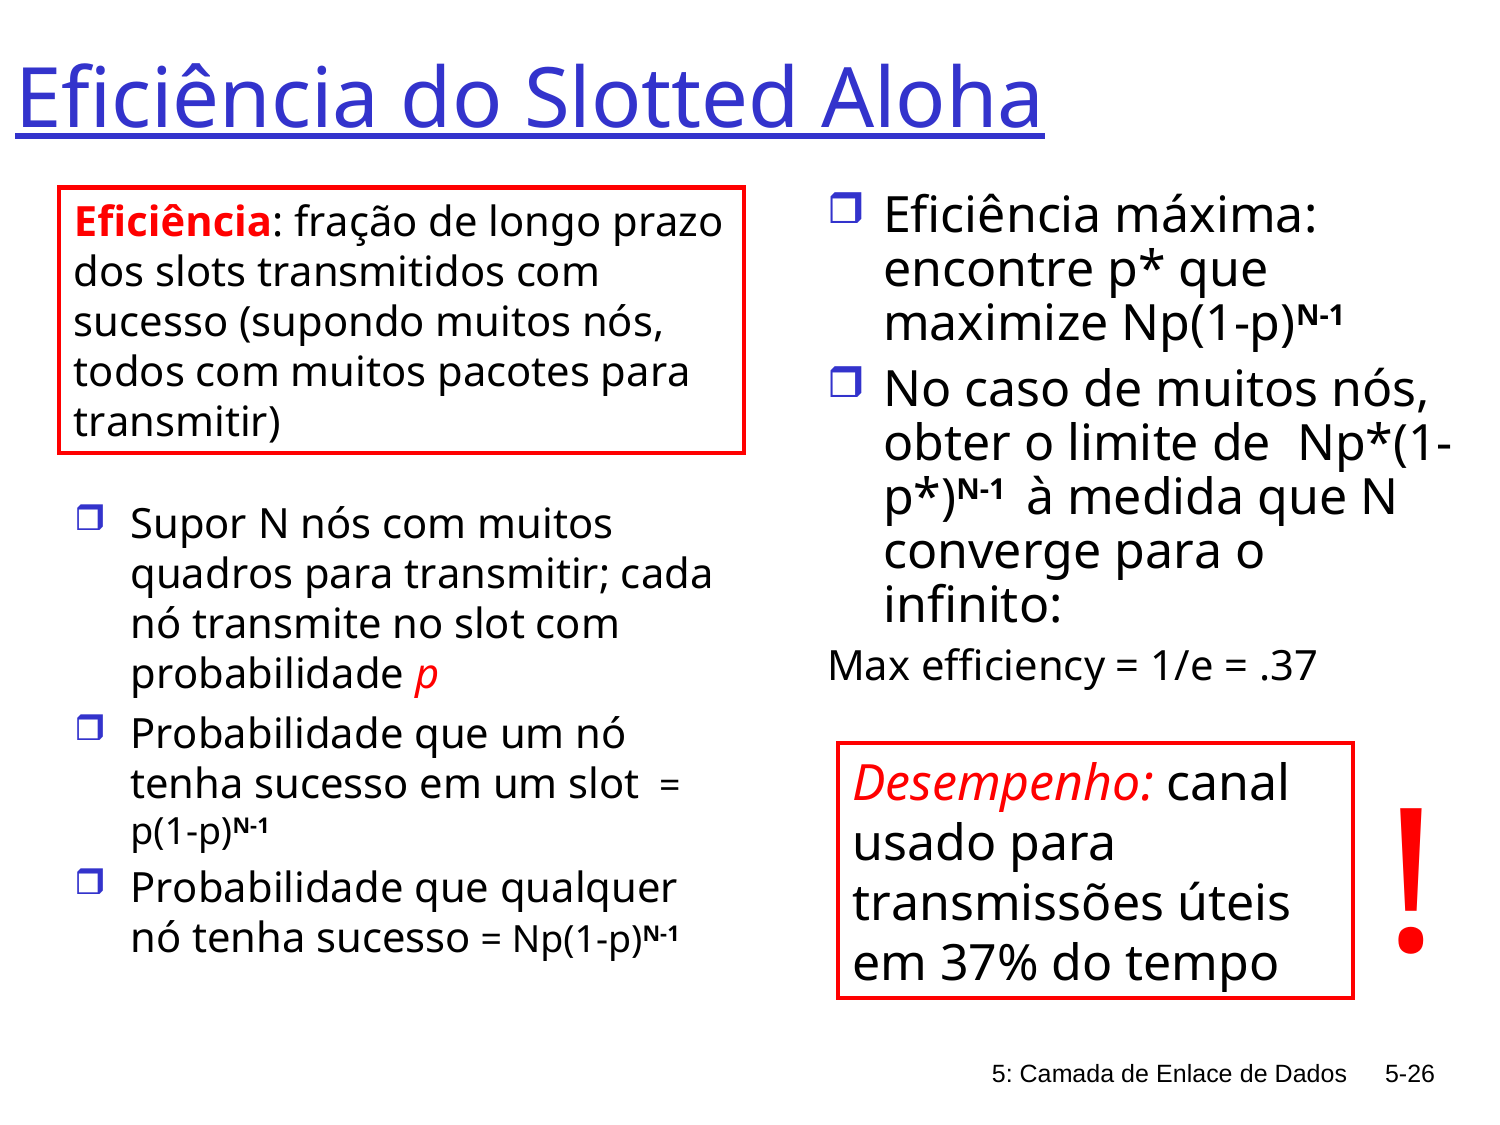

# Eficiência do Slotted Aloha
Eficiência máxima: encontre p* que maximize Np(1-p)N-1
No caso de muitos nós, obter o limite de Np*(1-p*)N-1 à medida que N converge para o infinito:
Max efficiency = 1/e = .37
Eficiência: fração de longo prazo dos slots transmitidos com sucesso (supondo muitos nós, todos com muitos pacotes para transmitir)
Supor N nós com muitos quadros para transmitir; cada nó transmite no slot com probabilidade p
Probabilidade que um nó tenha sucesso em um slot = p(1-p)N-1
Probabilidade que qualquer nó tenha sucesso = Np(1-p)N-1
Desempenho: canal usado para transmissões úteis em 37% do tempo
!
5: Camada de Enlace de Dados